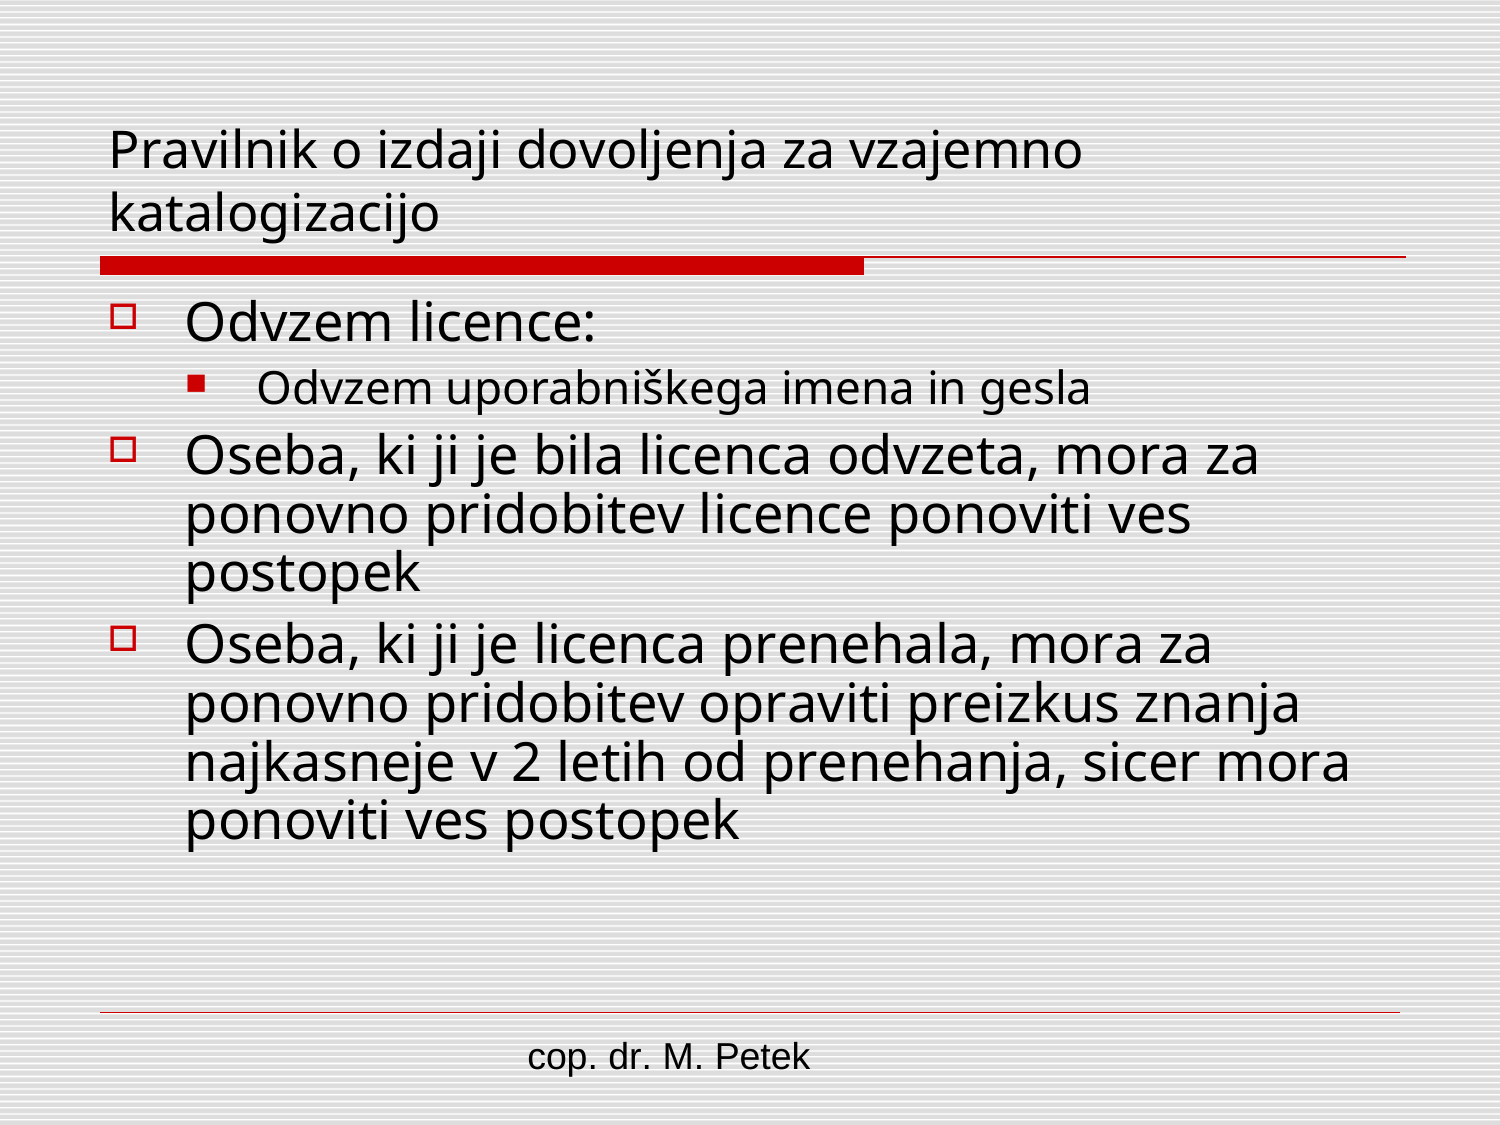

# Pravilnik o izdaji dovoljenja za vzajemno katalogizacijo
Odvzem licence:
Odvzem uporabniškega imena in gesla
Oseba, ki ji je bila licenca odvzeta, mora za ponovno pridobitev licence ponoviti ves postopek
Oseba, ki ji je licenca prenehala, mora za ponovno pridobitev opraviti preizkus znanja najkasneje v 2 letih od prenehanja, sicer mora ponoviti ves postopek
cop. dr. M. Petek